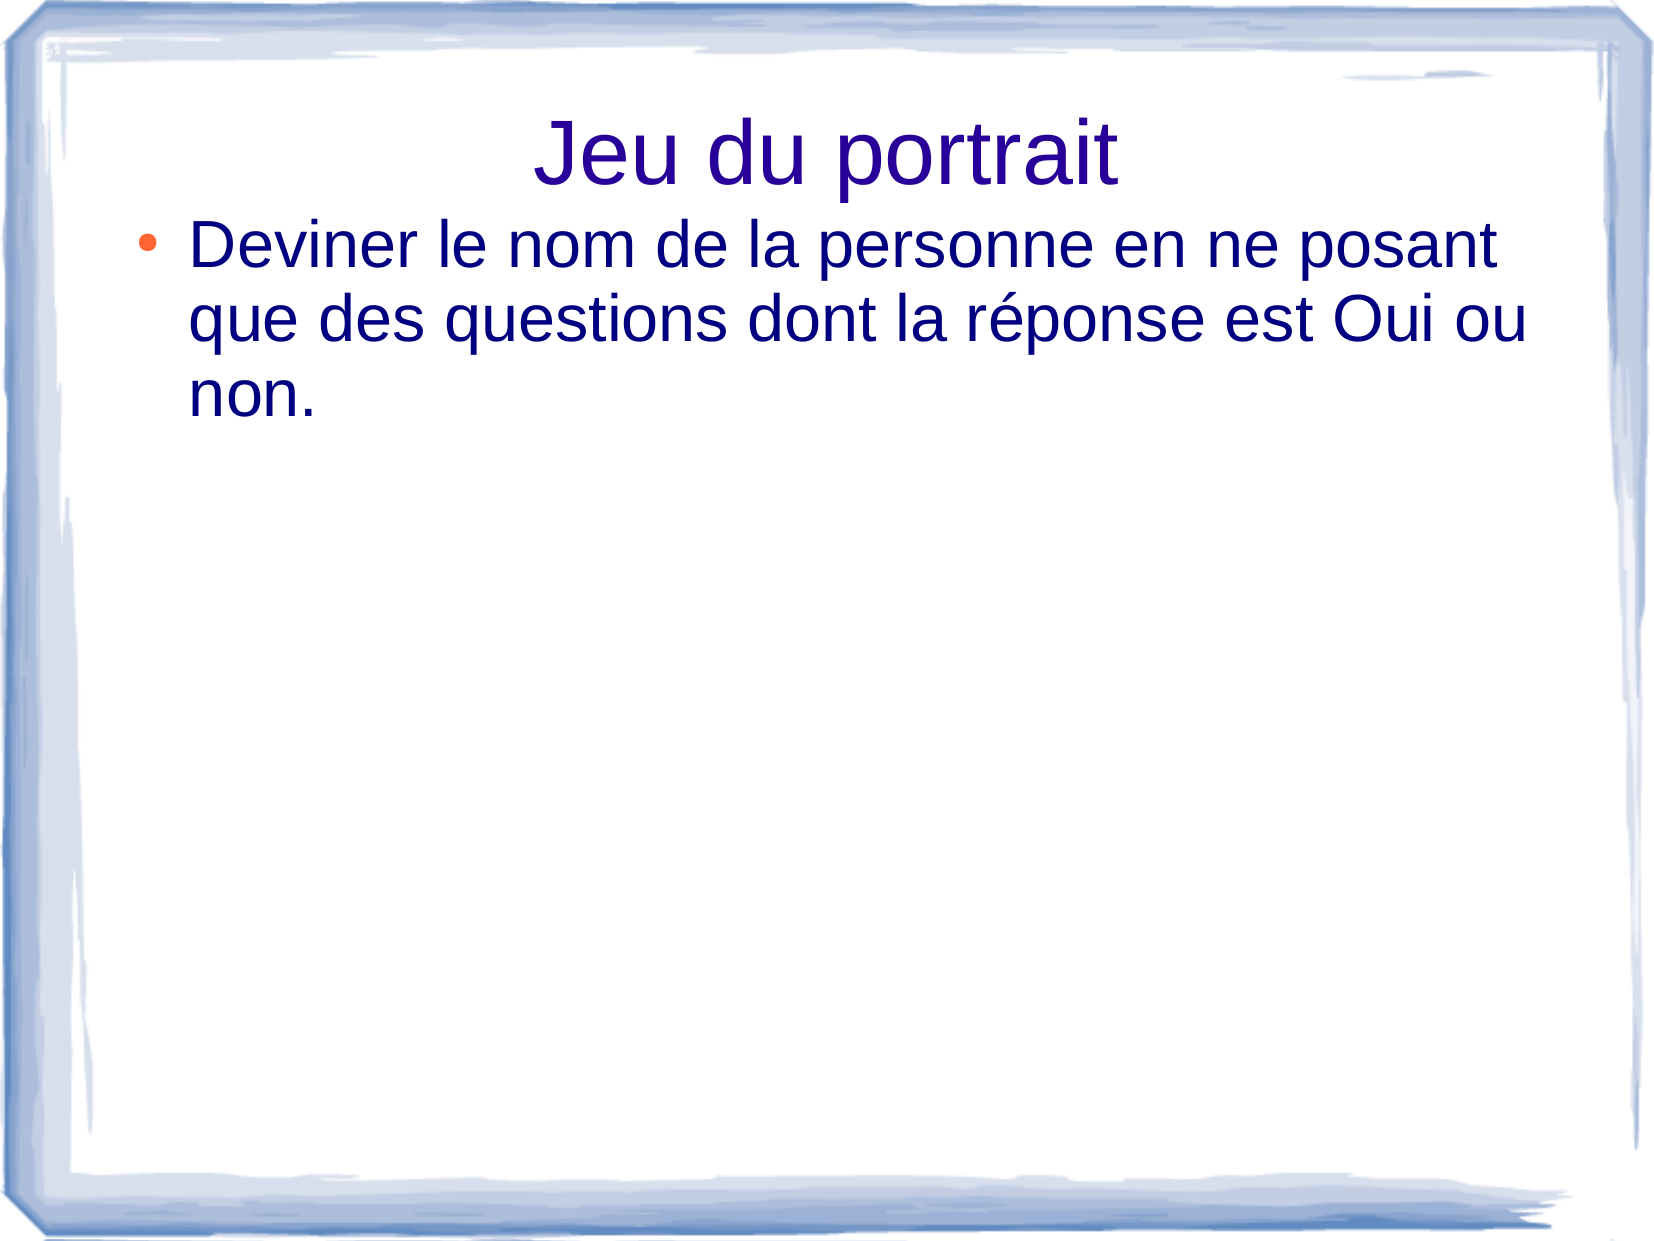

# Jeu du portrait
Deviner le nom de la personne en ne posant que des questions dont la réponse est Oui ou non.